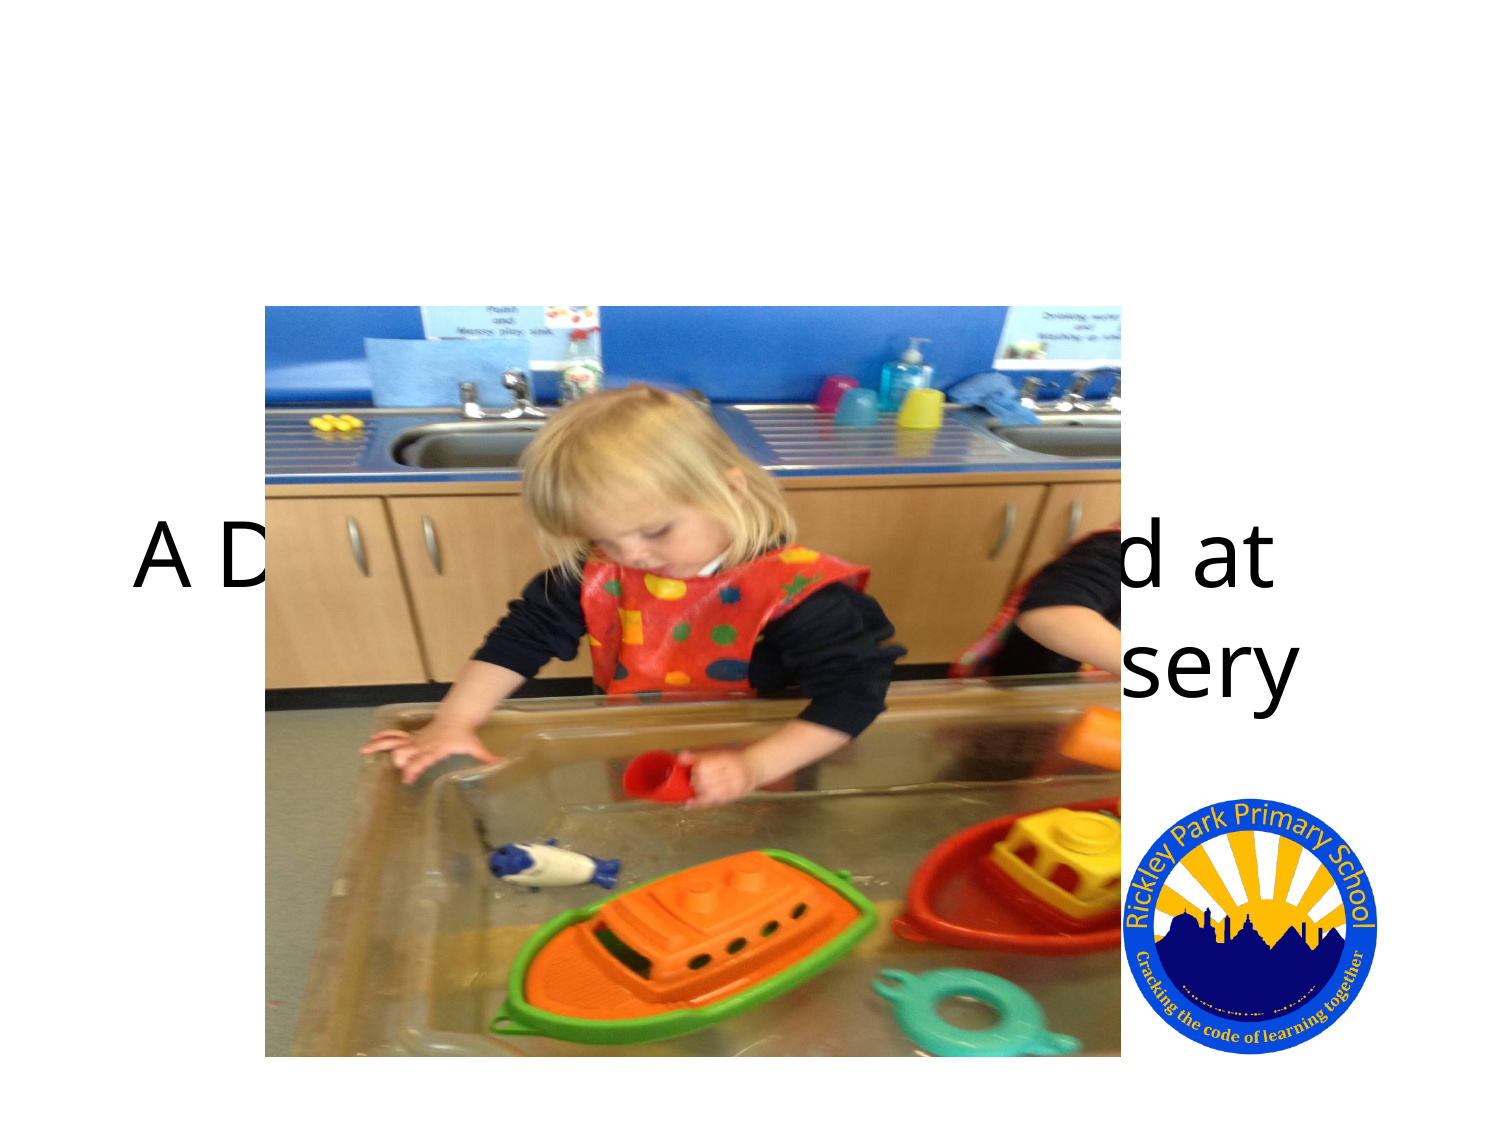

A Day in the Life of child at Rickley Park Nursery
#